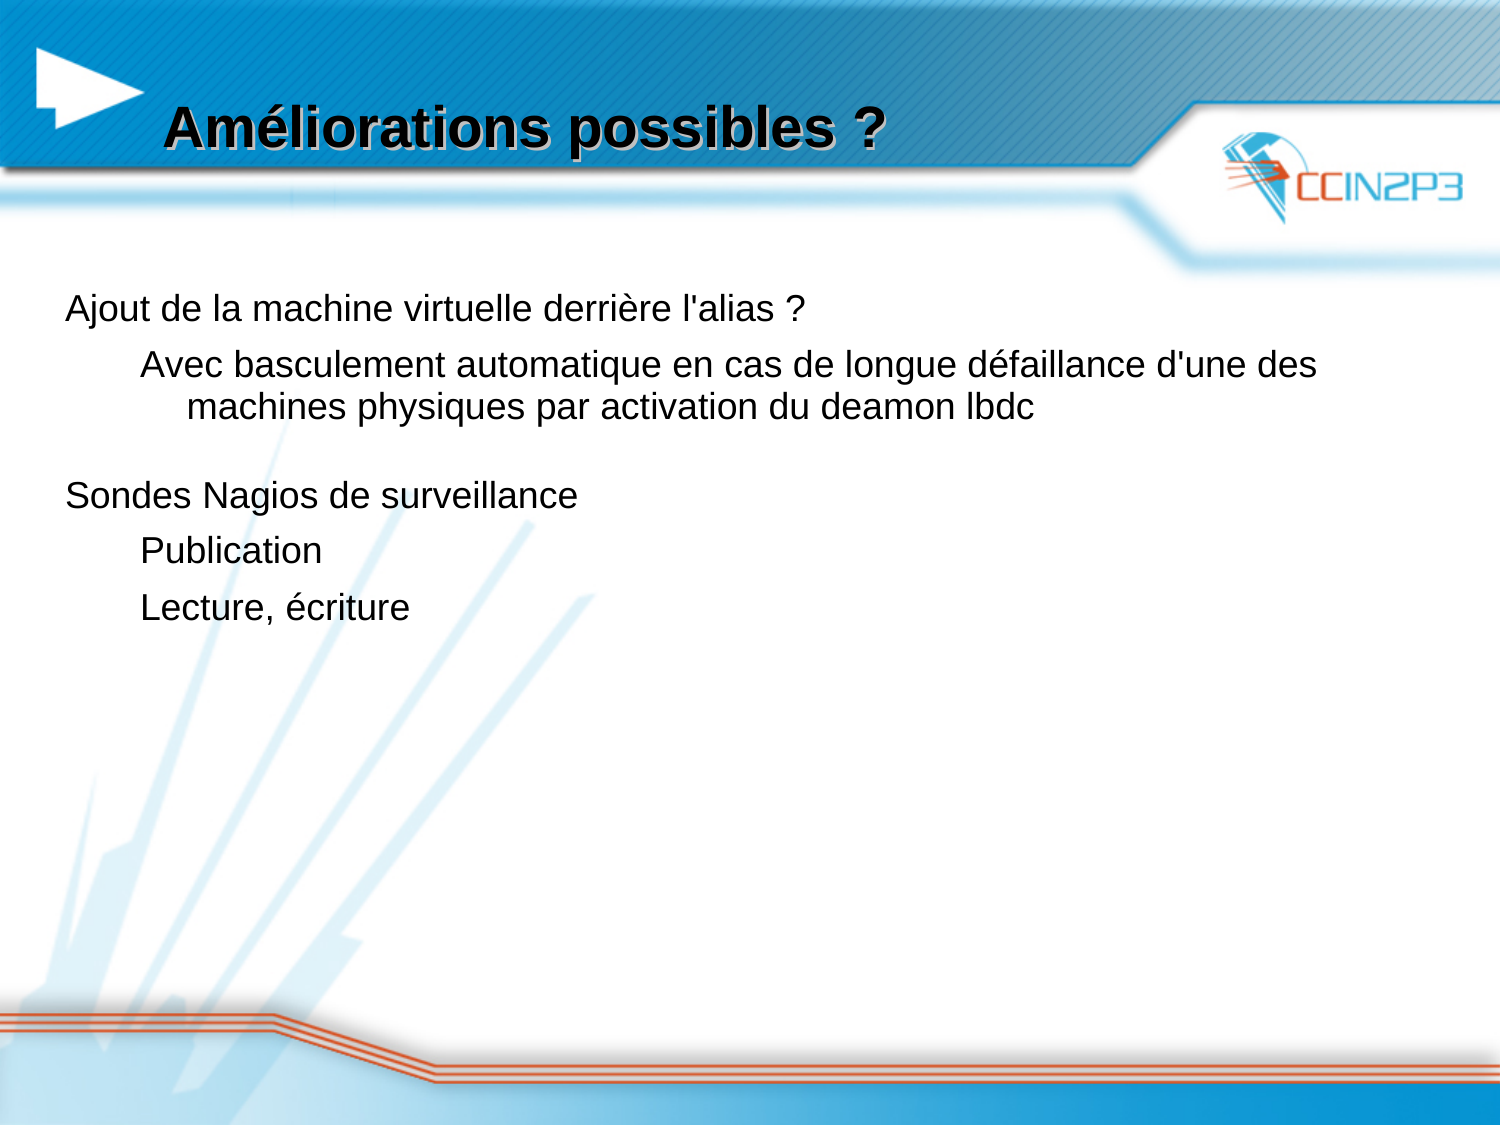

# Améliorations possibles ?
Ajout de la machine virtuelle derrière l'alias ?
Avec basculement automatique en cas de longue défaillance d'une des machines physiques par activation du deamon lbdc
Sondes Nagios de surveillance
Publication
Lecture, écriture